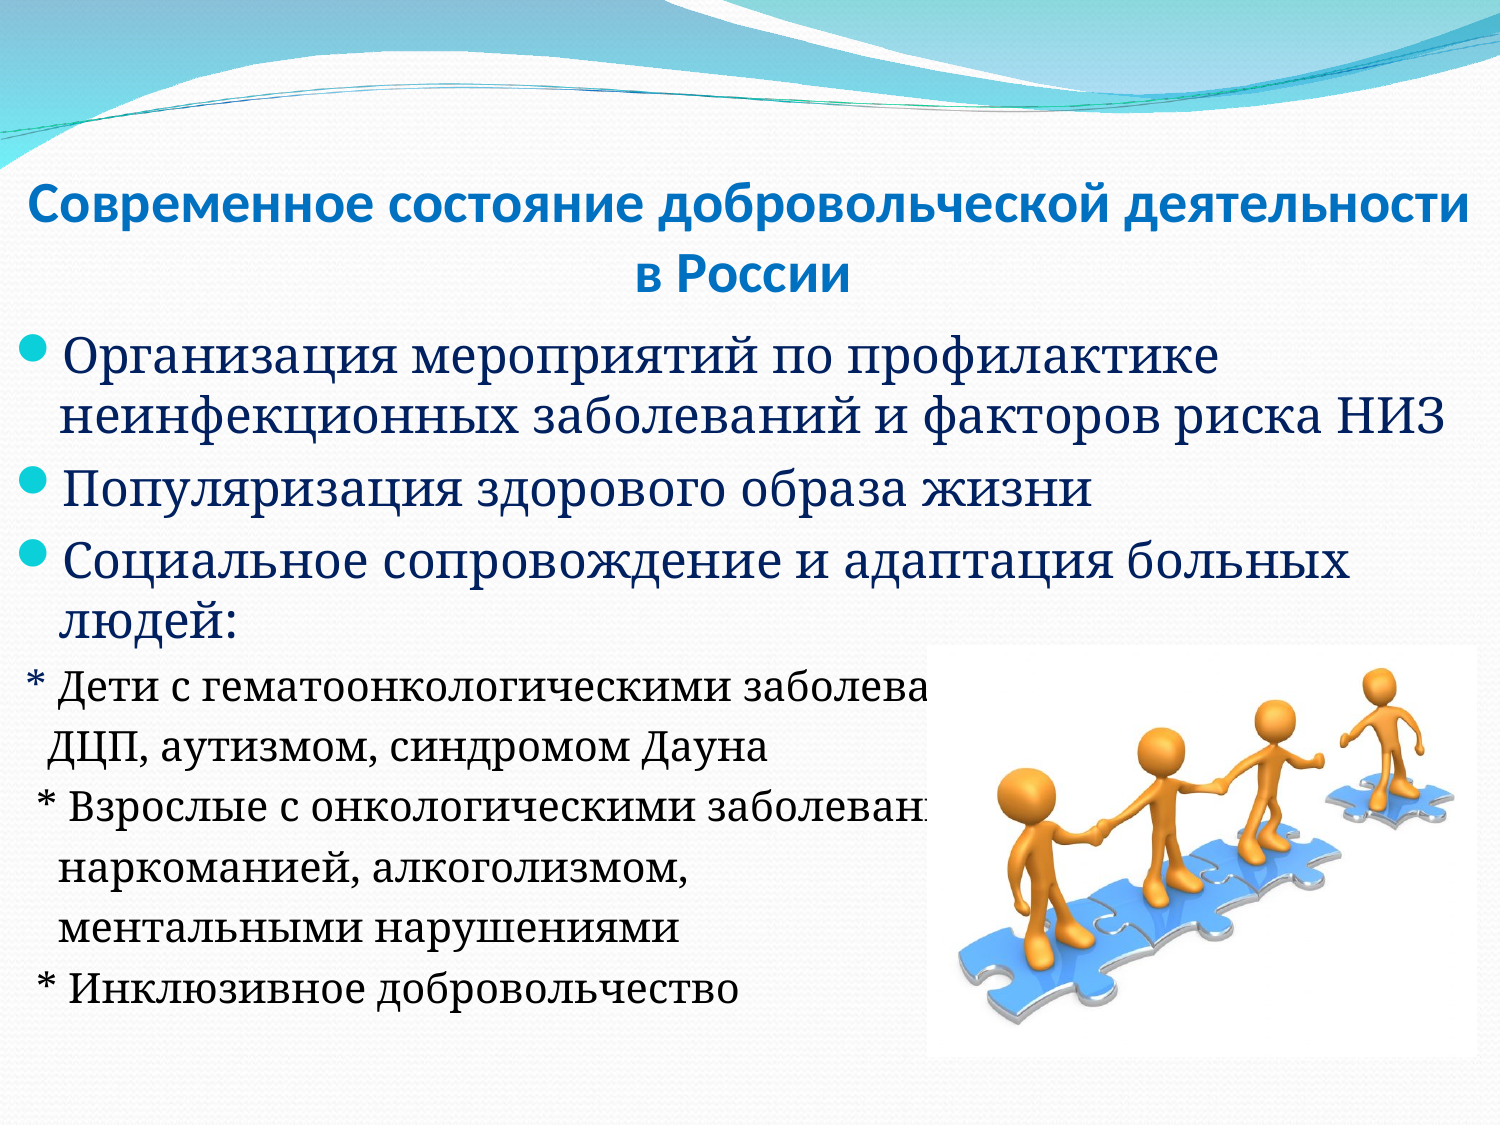

# Современное состояние добровольческой деятельности в России
Организация мероприятий по профилактике неинфекционных заболеваний и факторов риска НИЗ
Популяризация здорового образа жизни
Социальное сопровождение и адаптация больных людей:
 * Дети с гематоонкологическими заболеваниями,
 ДЦП, аутизмом, синдромом Дауна
 * Взрослые с онкологическими заболеваниями,
 наркоманией, алкоголизмом,
 ментальными нарушениями
 * Инклюзивное добровольчество